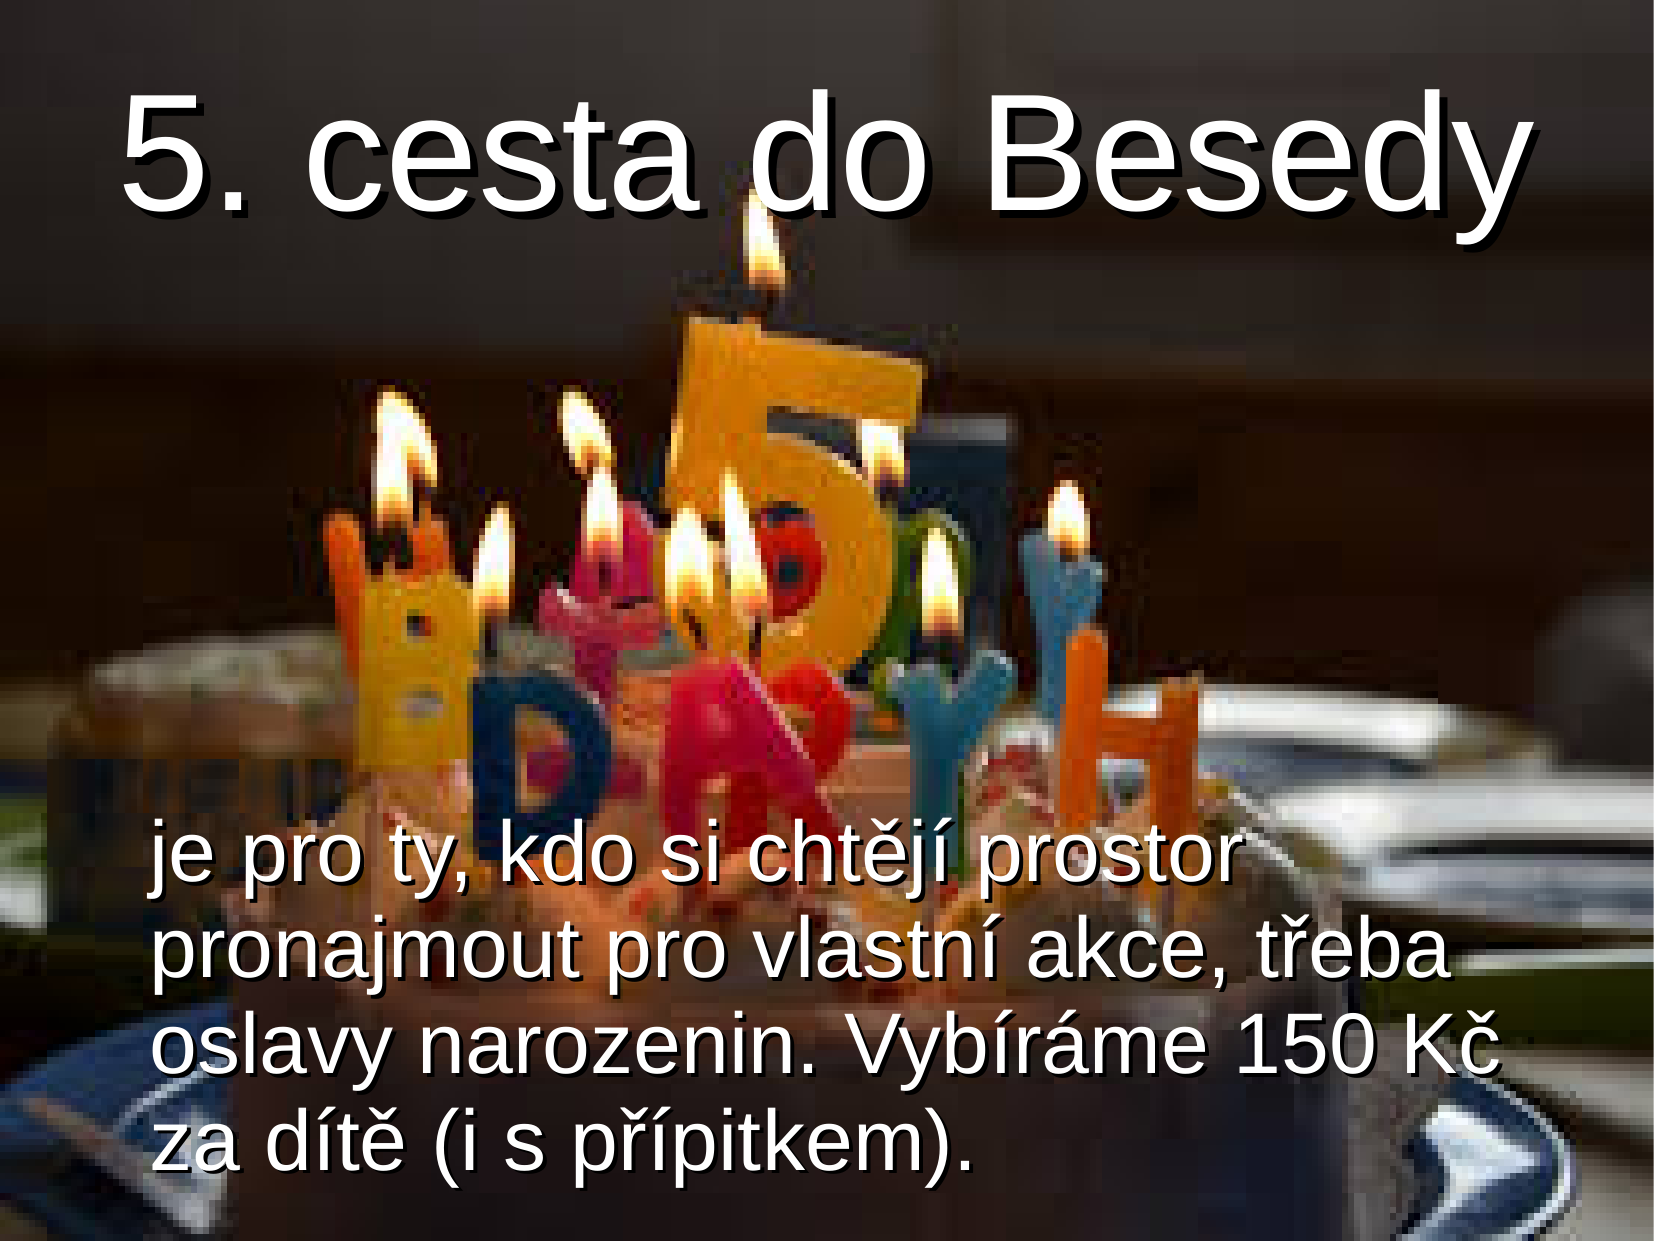

# 5. cesta do Besedy
je pro ty, kdo si chtějí prostor pronajmout pro vlastní akce, třeba oslavy narozenin. Vybíráme 150 Kč za dítě (i s přípitkem).